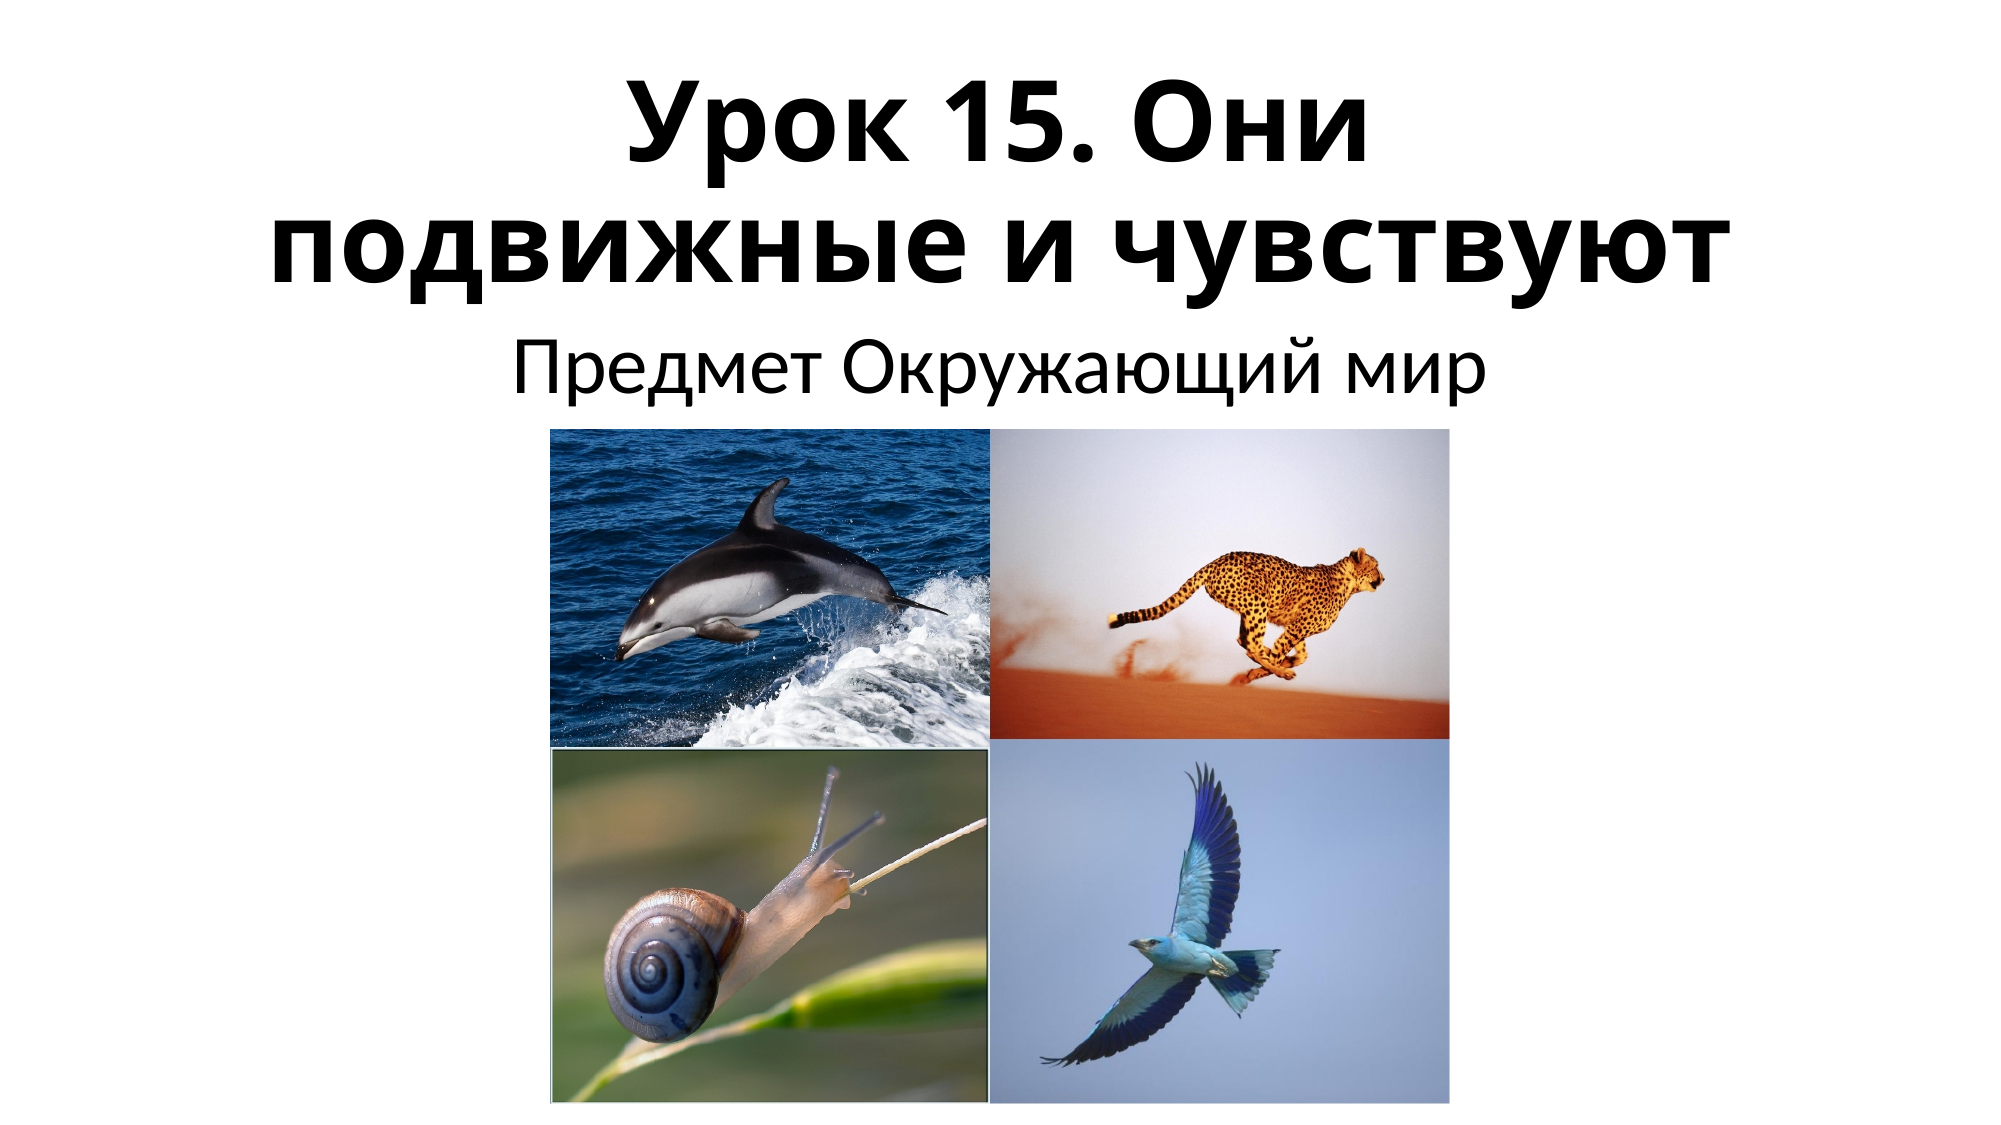

# Урок 15. Они подвижные и чувствуют
Предмет Окружающий мир